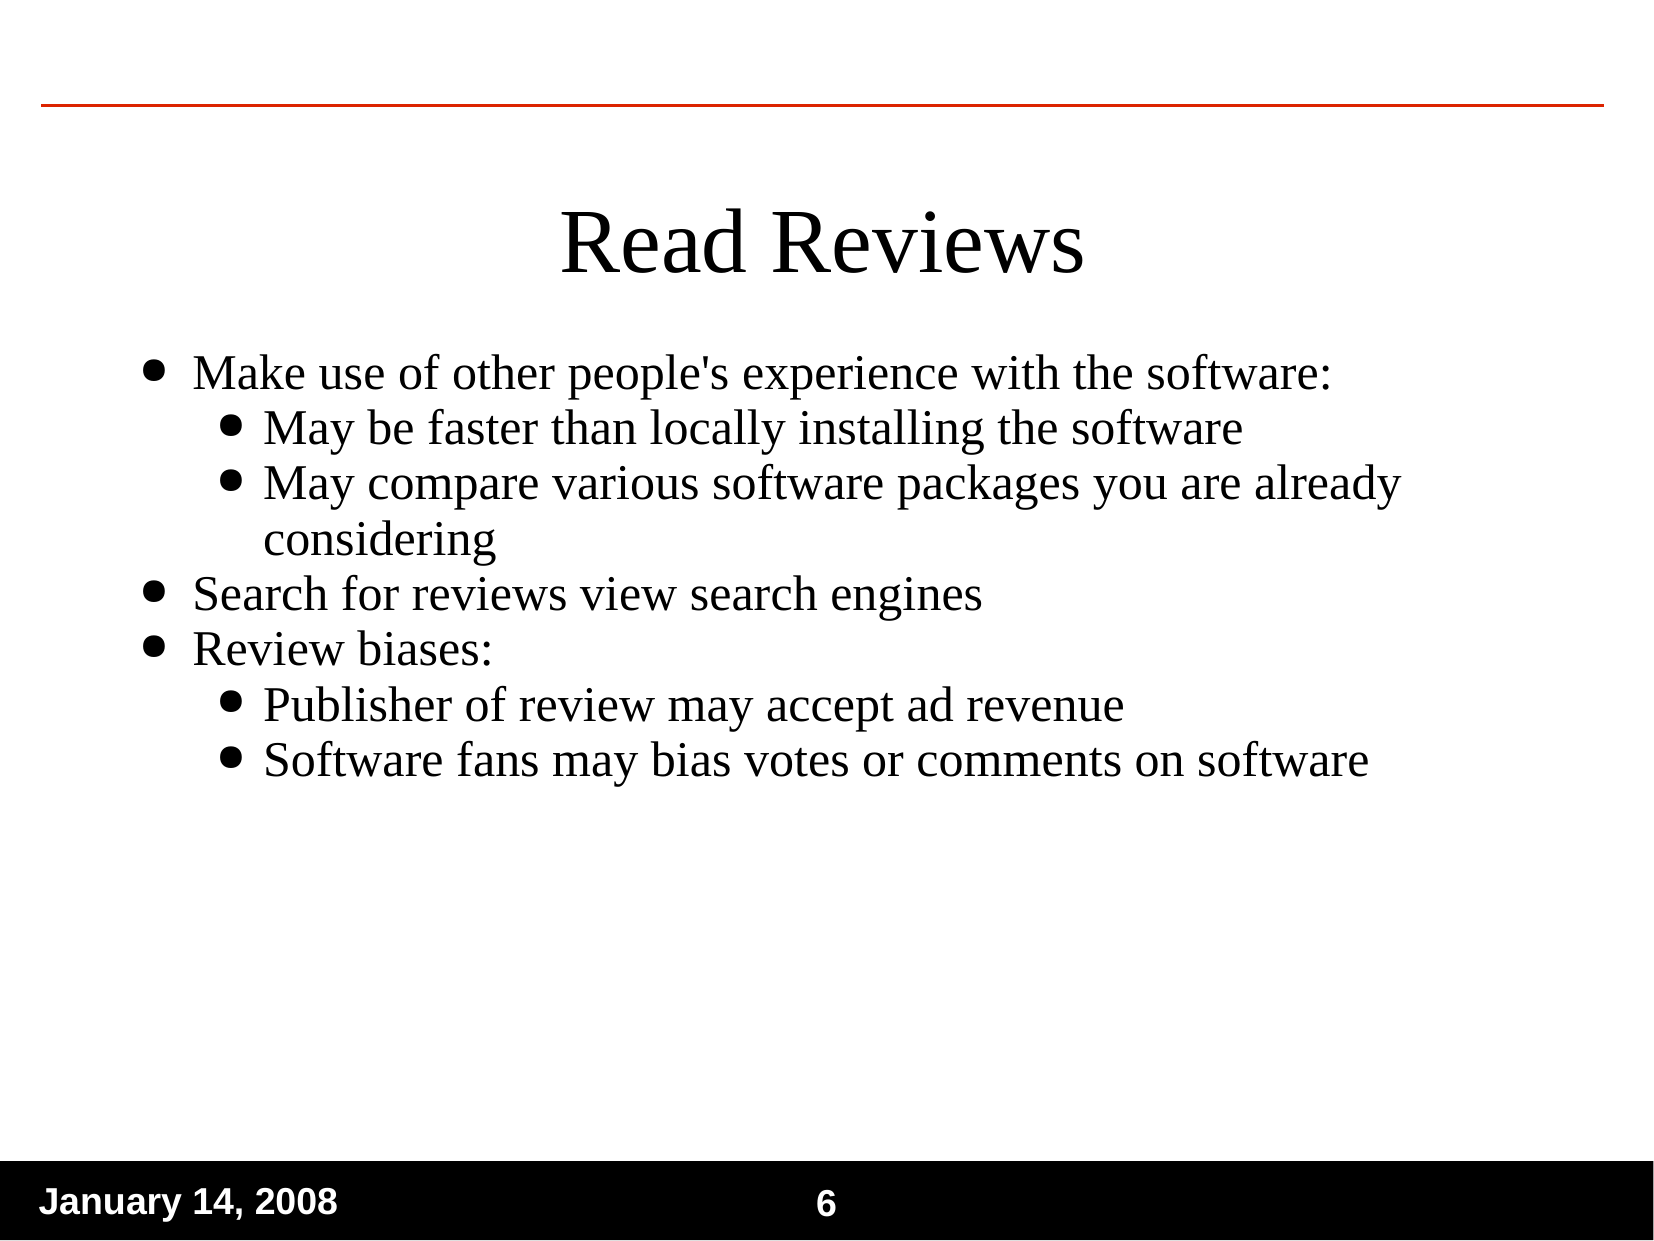

# Read Reviews
Make use of other people's experience with the software:
May be faster than locally installing the software
May compare various software packages you are already considering
Search for reviews view search engines
Review biases:
Publisher of review may accept ad revenue
Software fans may bias votes or comments on software